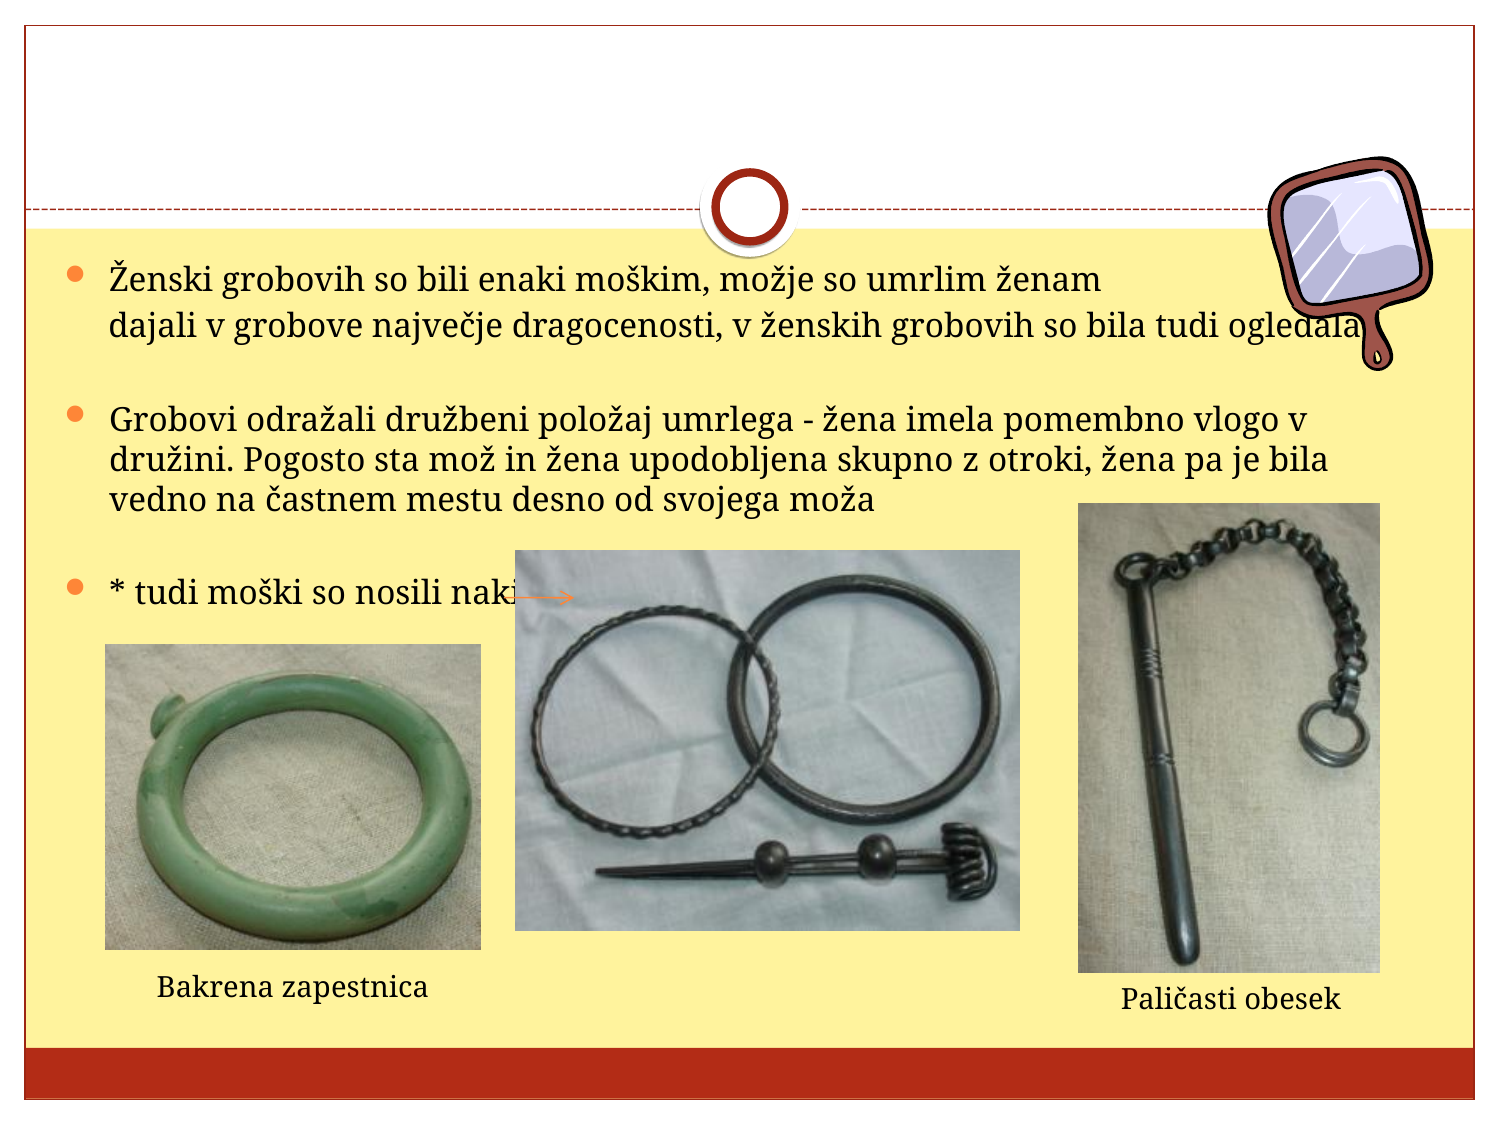

#
Ženski grobovih so bili enaki moškim, možje so umrlim ženam
 dajali v grobove največje dragocenosti, v ženskih grobovih so bila tudi ogledala.
Grobovi odražali družbeni položaj umrlega - žena imela pomembno vlogo v družini. Pogosto sta mož in žena upodobljena skupno z otroki, žena pa je bila vedno na častnem mestu desno od svojega moža
* tudi moški so nosili nakit
Bakrena zapestnica
Paličasti obesek